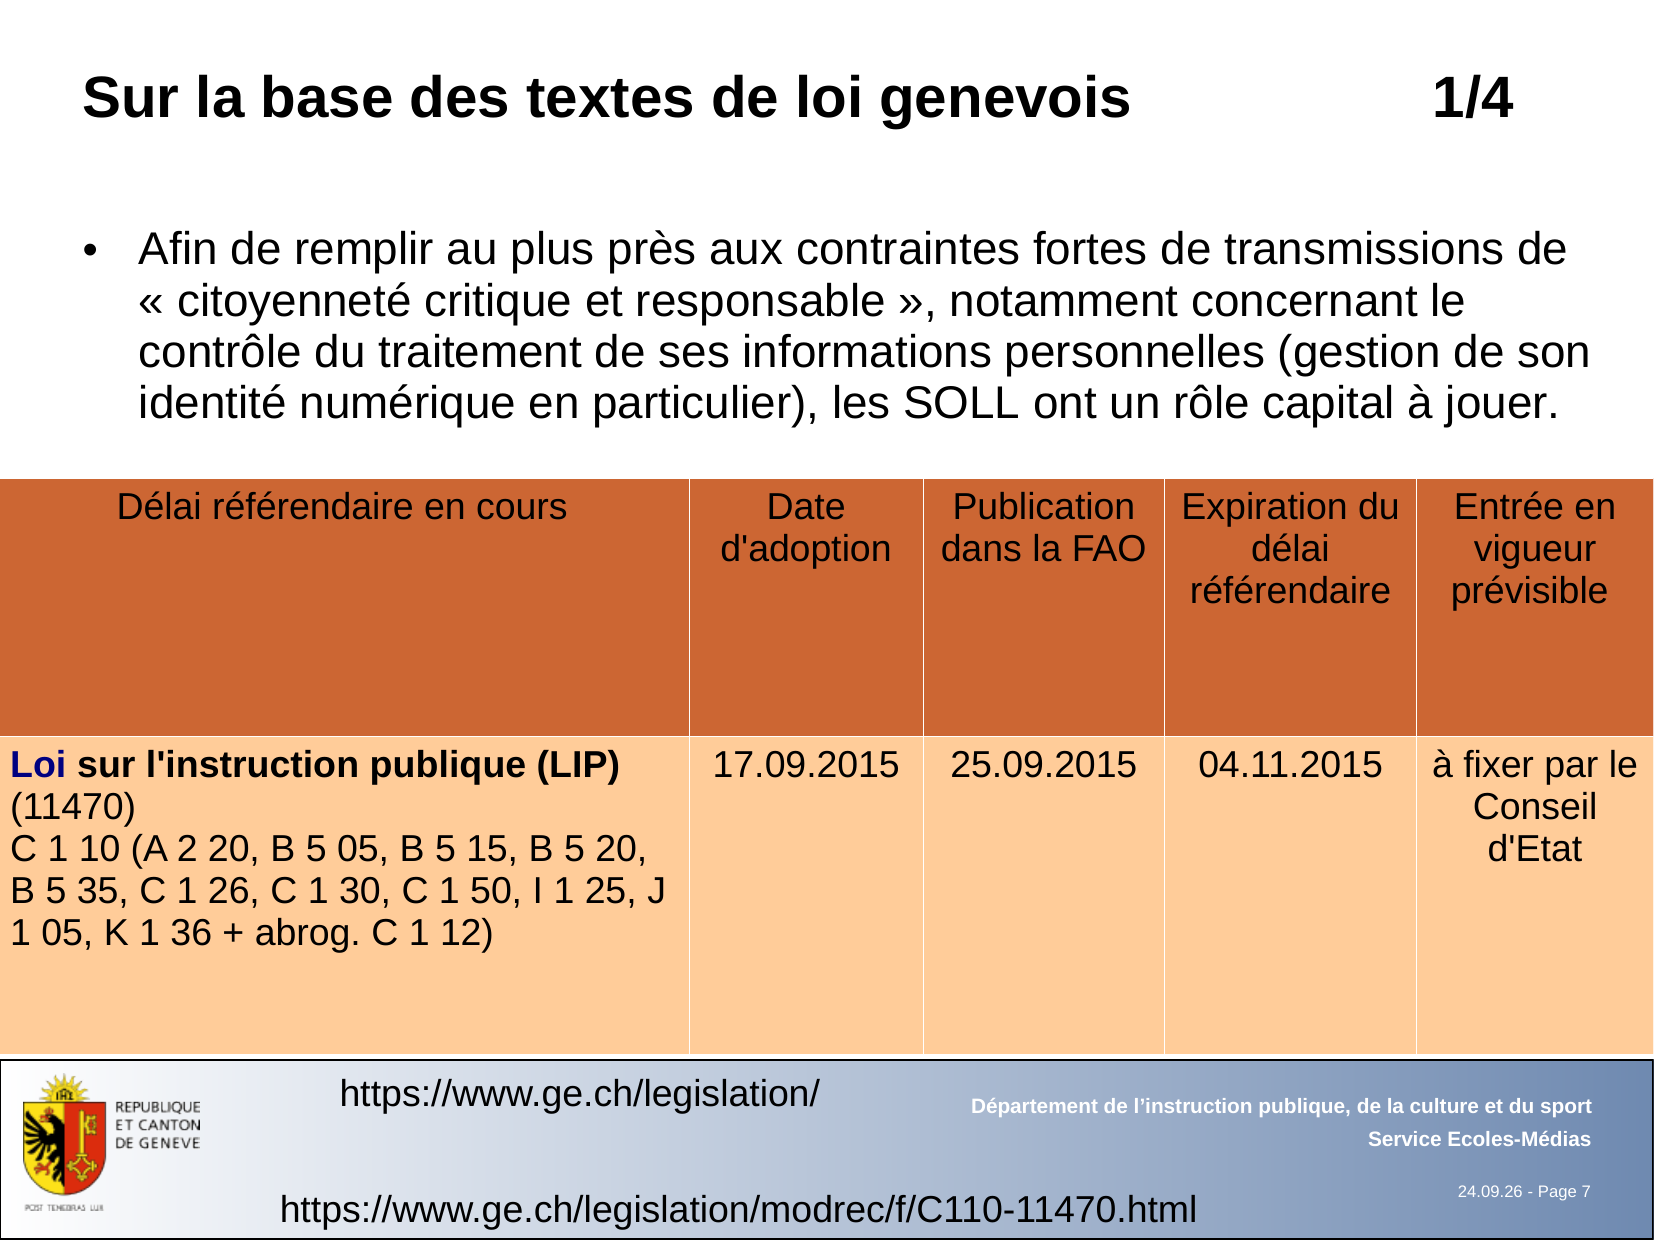

# Sur la base des textes de loi genevois		1/4
Afin de remplir au plus près aux contraintes fortes de transmissions de « citoyenneté critique et responsable », notamment concernant le contrôle du traitement de ses informations personnelles (gestion de son identité numérique en particulier), les SOLL ont un rôle capital à jouer.
| Délai référendaire en cours | Date d'adoption | Publication dans la FAO | Expiration du délai référendaire | Entrée en vigueur prévisible |
| --- | --- | --- | --- | --- |
| Loi sur l'instruction publique (LIP) (11470) C 1 10 (A 2 20, B 5 05, B 5 15, B 5 20, B 5 35, C 1 26, C 1 30, C 1 50, I 1 25, J 1 05, K 1 36 + abrog. C 1 12) | 17.09.2015 | 25.09.2015 | 04.11.2015 | à fixer par le Conseil d'Etat |
https://www.ge.ch/legislation/
Département
Nom du service ou office
https://www.ge.ch/legislation/modrec/f/C110-11470.html